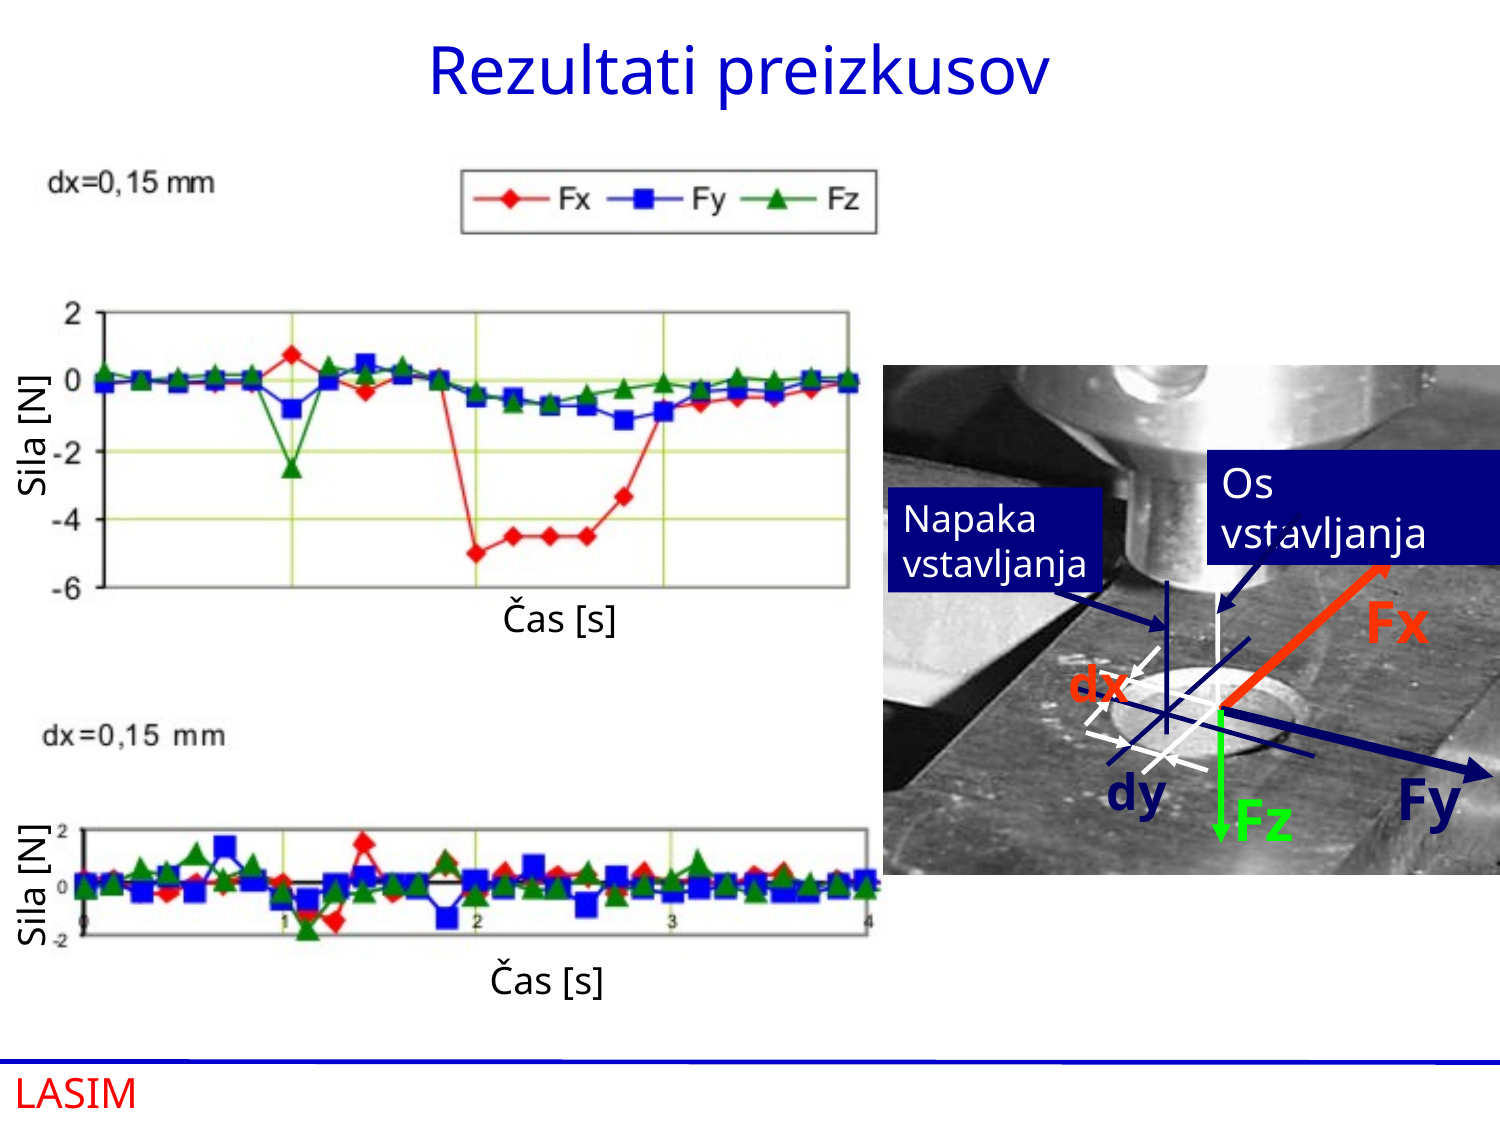

# Rezultati preizkusov
Sila [N]
Čas [s]
Os vstavljanja
Napaka
vstavljanja
Fx
dx
dy
Fy
Fz
Sila [N]
Čas [s]